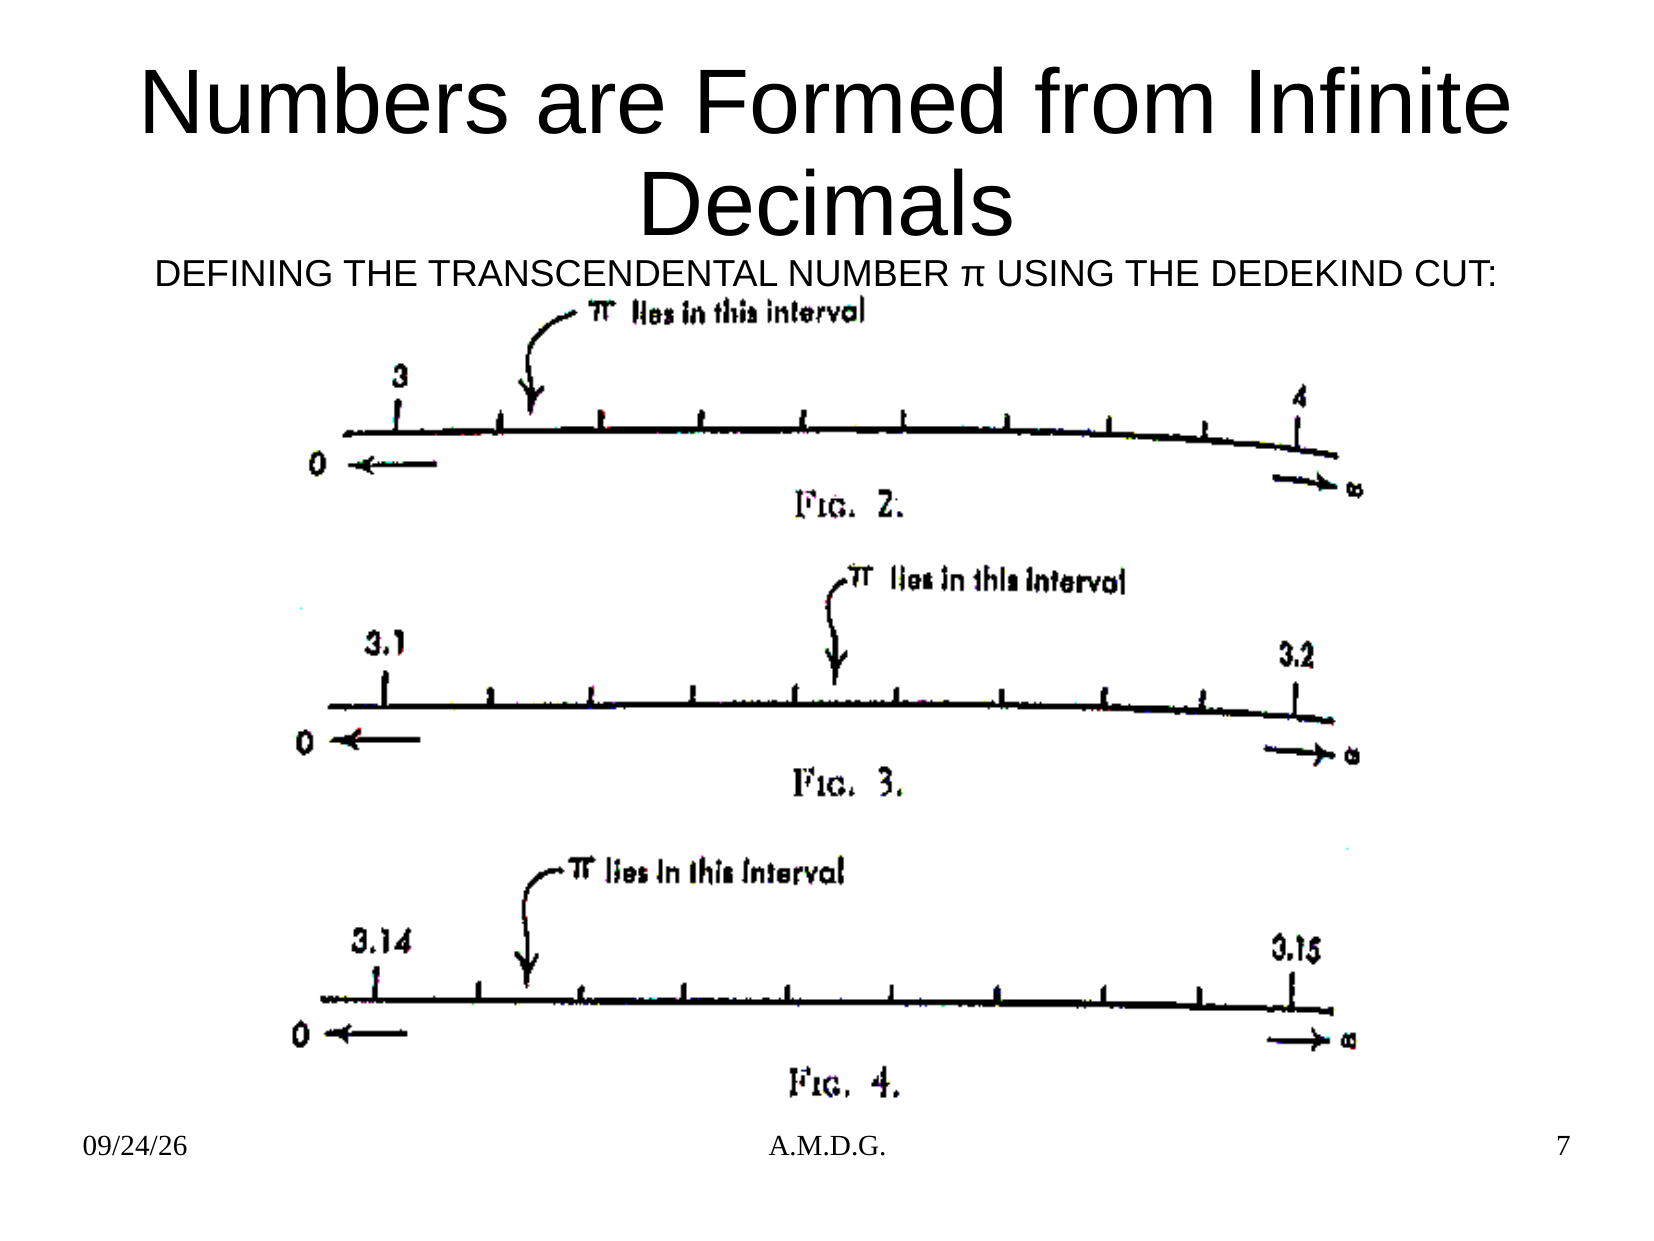

# Numbers are Formed from Infinite Decimals
DEFINING THE TRANSCENDENTAL NUMBER π USING THE DEDEKIND CUT:
A.M.D.G.
7